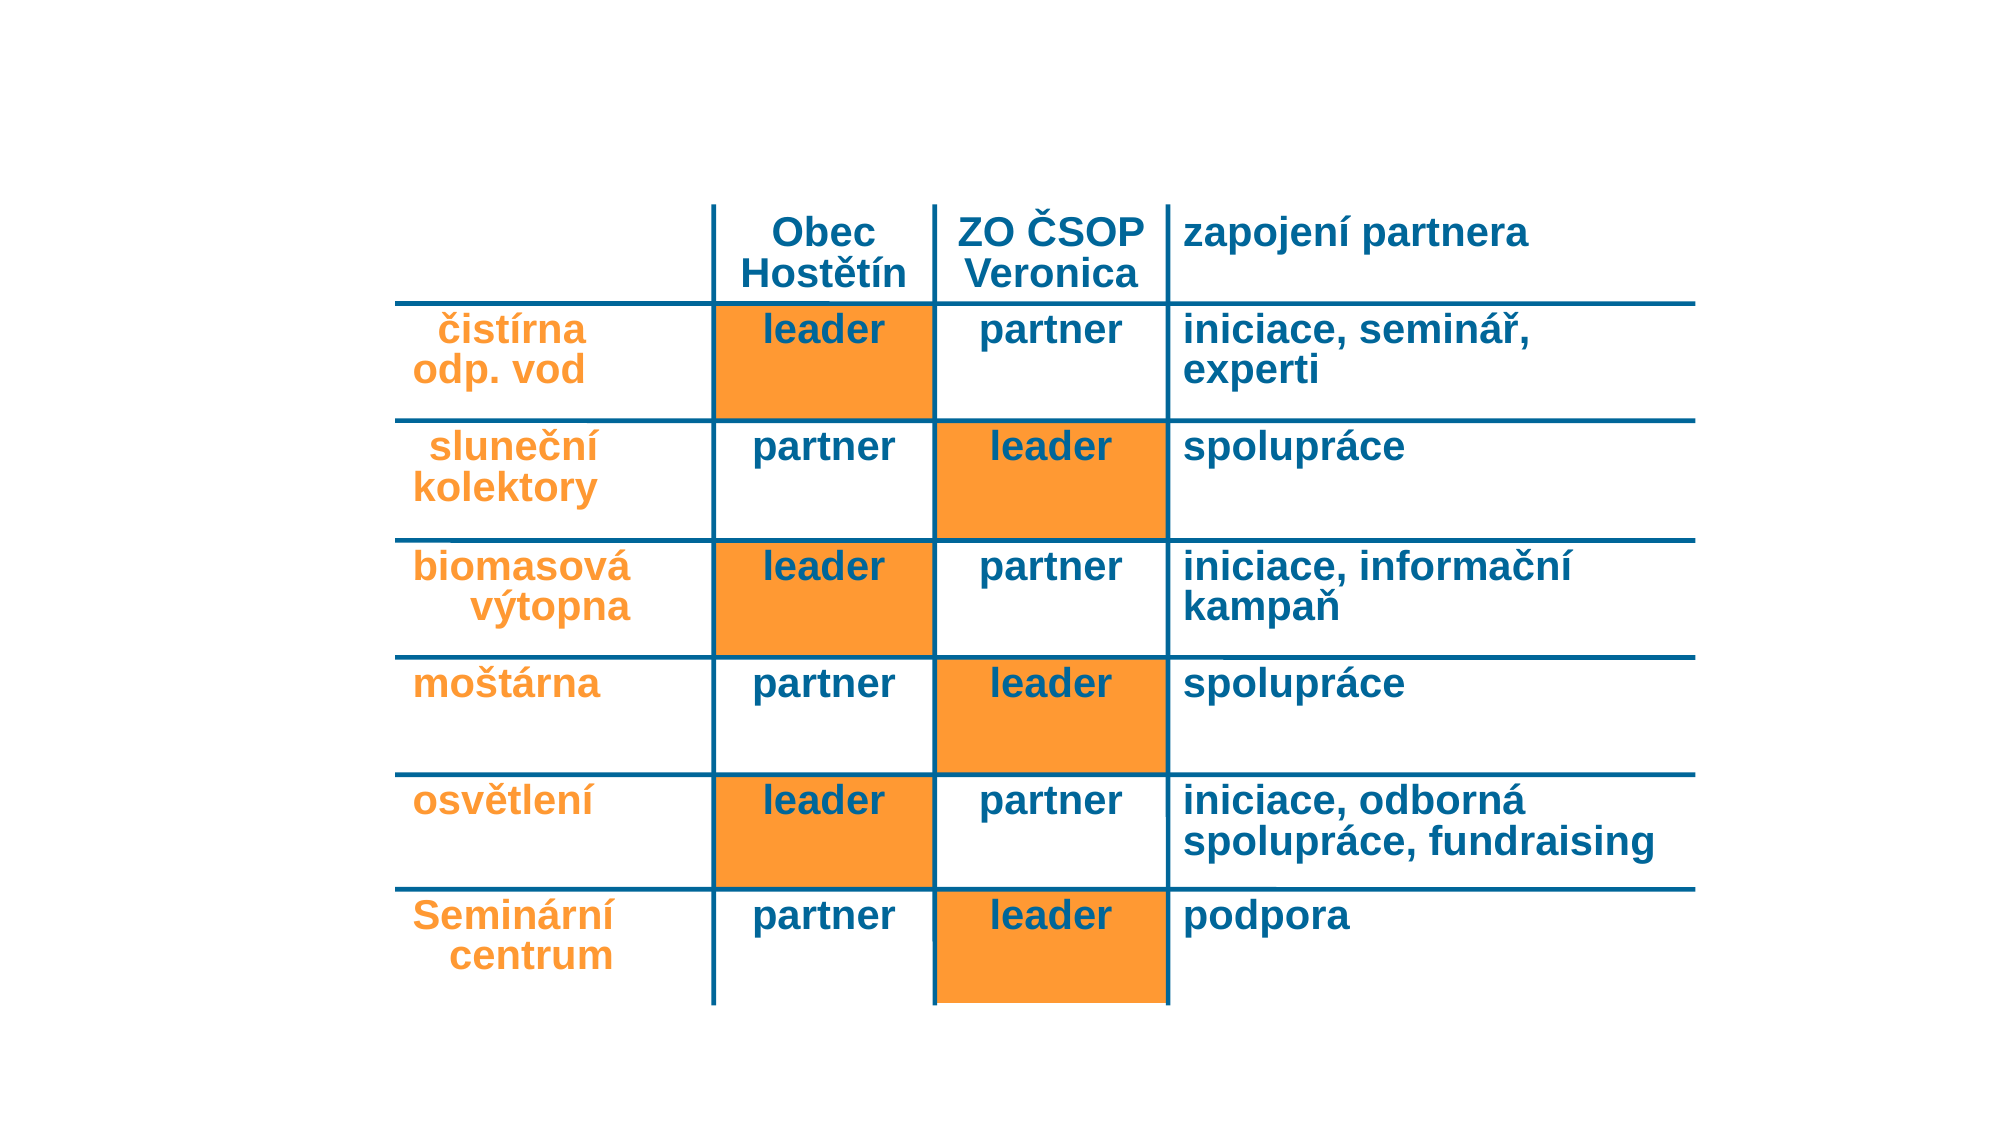

Obec Hostětín
ZO ČSOP Veronica
zapojení partnera
čistírna
odp. vod
leader
partner
iniciace, seminář, experti
sluneční
kolektory
partner
leader
spolupráce
biomasová výtopna
leader
partner
iniciace, informační kampaň
moštárna
partner
leader
spolupráce
osvětlení
leader
partner
iniciace, odborná spolupráce, fundraising
Seminární centrum
partner
leader
podpora